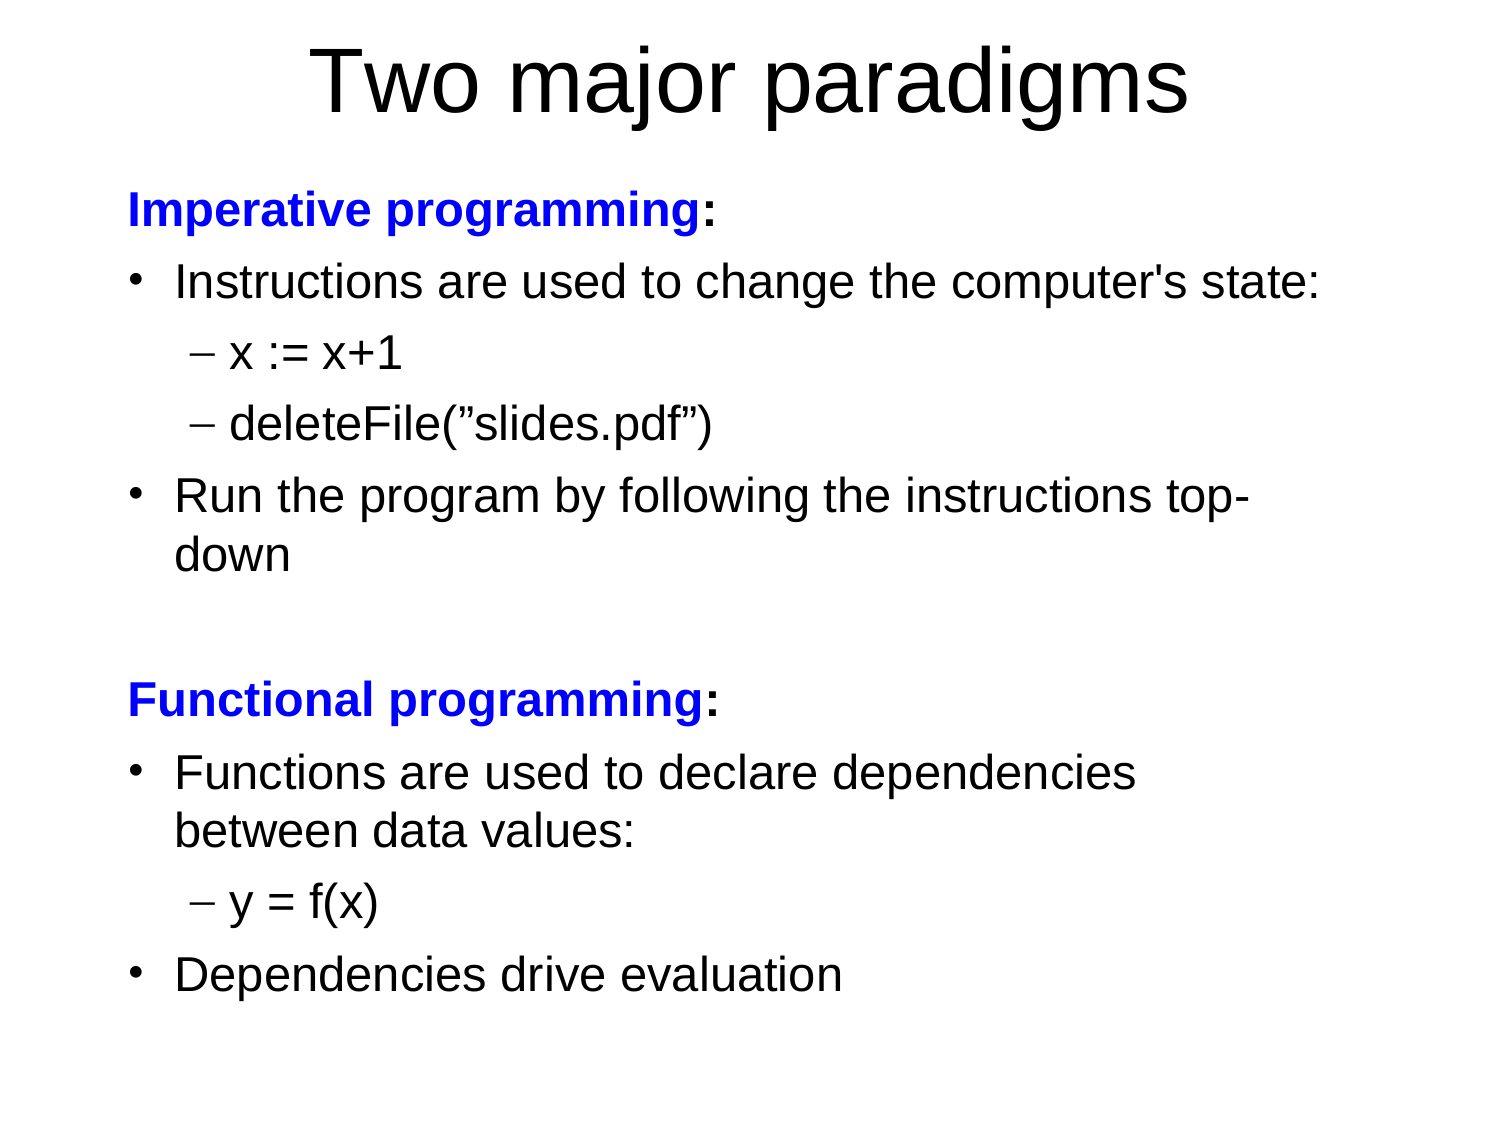

Two major paradigms
# Imperative programming:
Instructions are used to change the computer's state:
x := x+1
deleteFile(”slides.pdf”)
Run the program by following the instructions top-down
Functional programming:
Functions are used to declare dependencies between data values:
y = f(x)
Dependencies drive evaluation